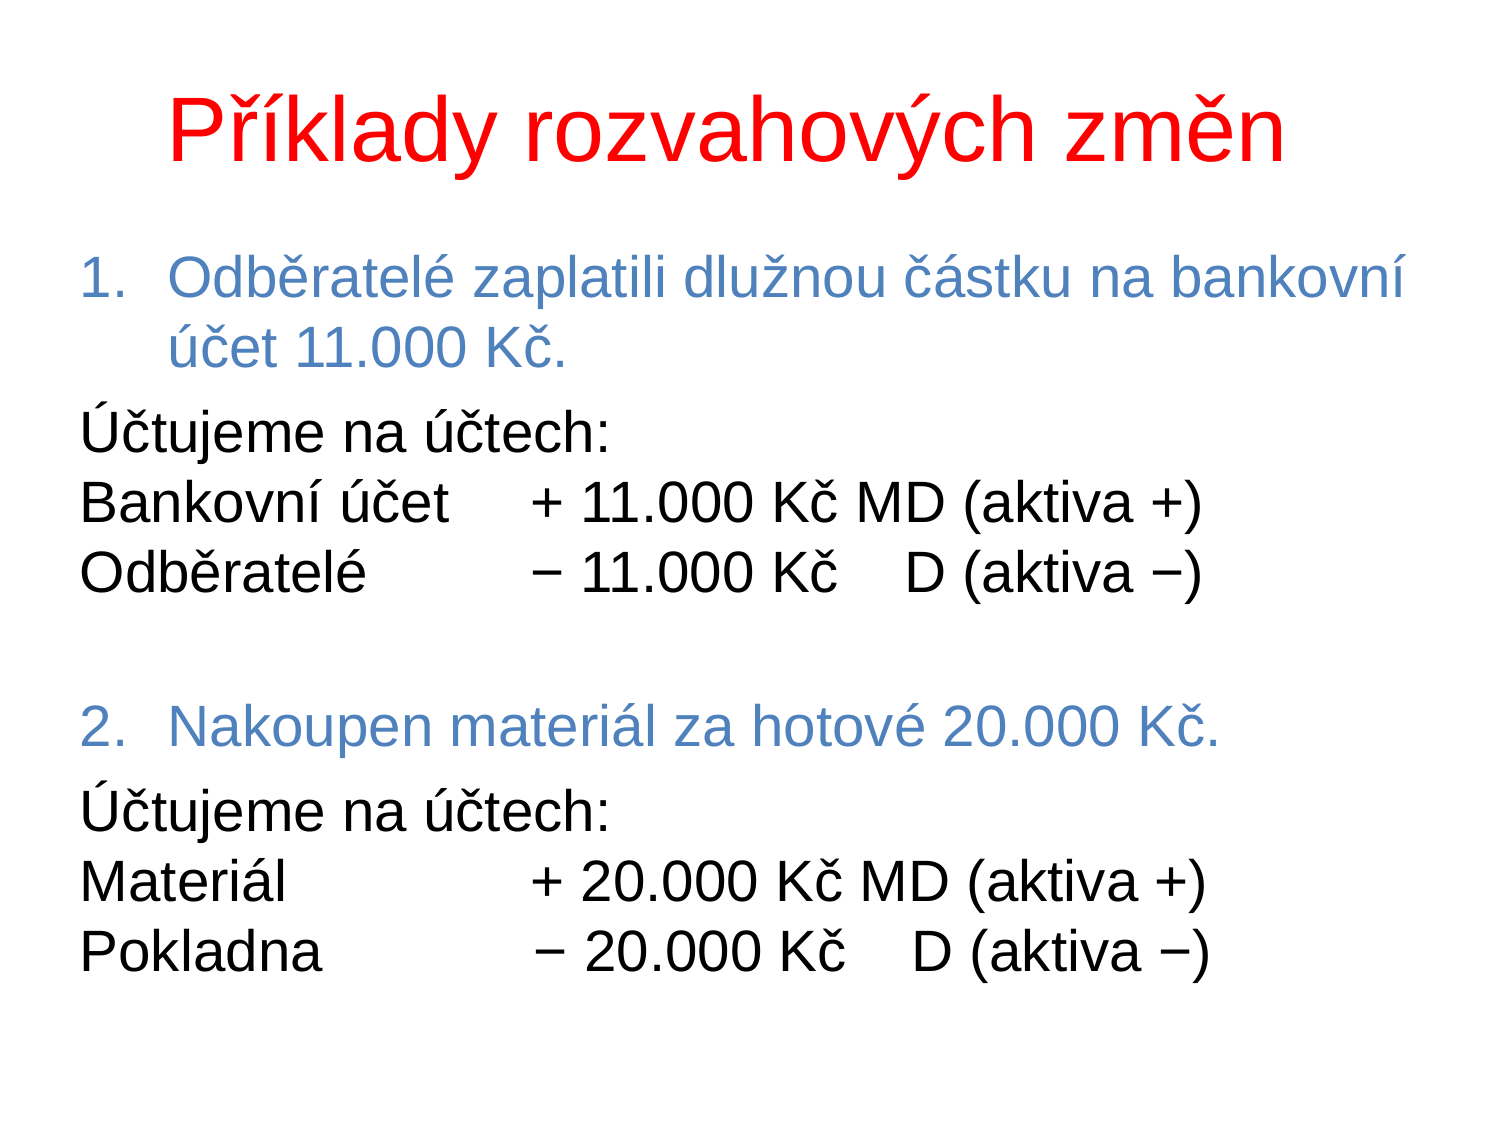

Příklady rozvahových změn
# Odběratelé zaplatili dlužnou částku na bankovní účet 11.000 Kč.
Účtujeme na účtech:
Bankovní účet + 11.000 Kč MD (aktiva +)
Odběratelé − 11.000 Kč D (aktiva −)
Nakoupen materiál za hotové 20.000 Kč.
Účtujeme na účtech:
Materiál + 20.000 Kč MD (aktiva +)
Pokladna − 20.000 Kč D (aktiva −)